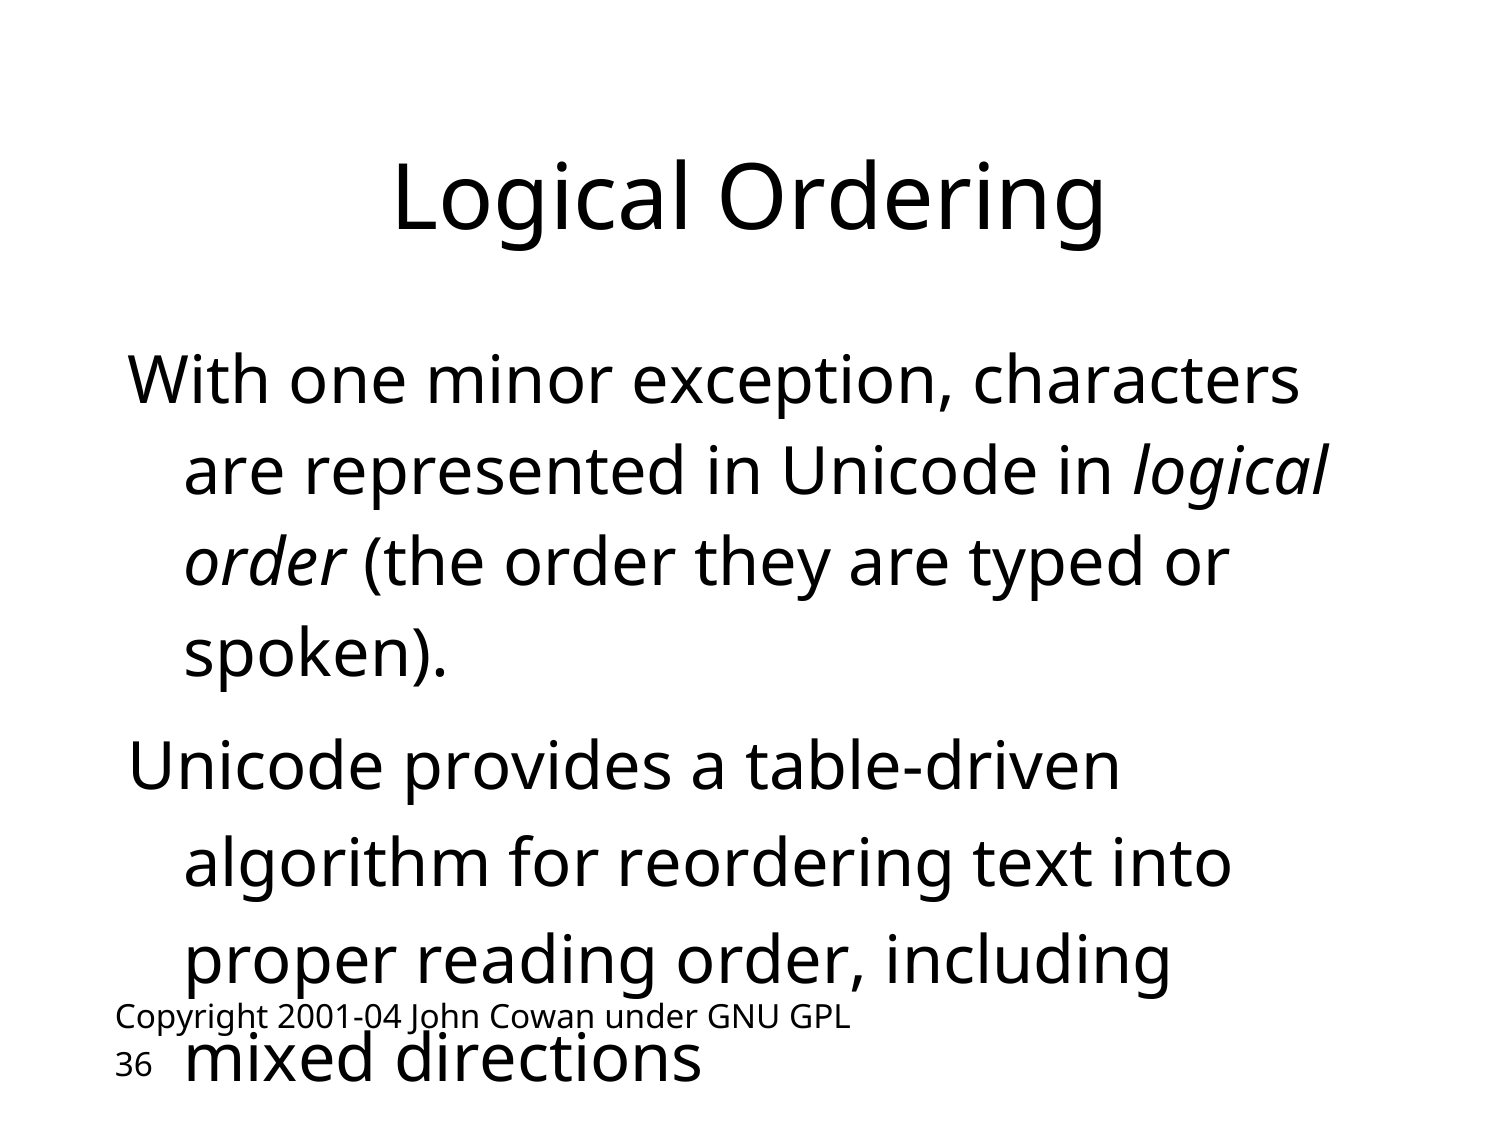

# Logical Ordering
With one minor exception, characters are represented in Unicode in logical order (the order they are typed or spoken).
Unicode provides a table-driven algorithm for reordering text into proper reading order, including mixed directions